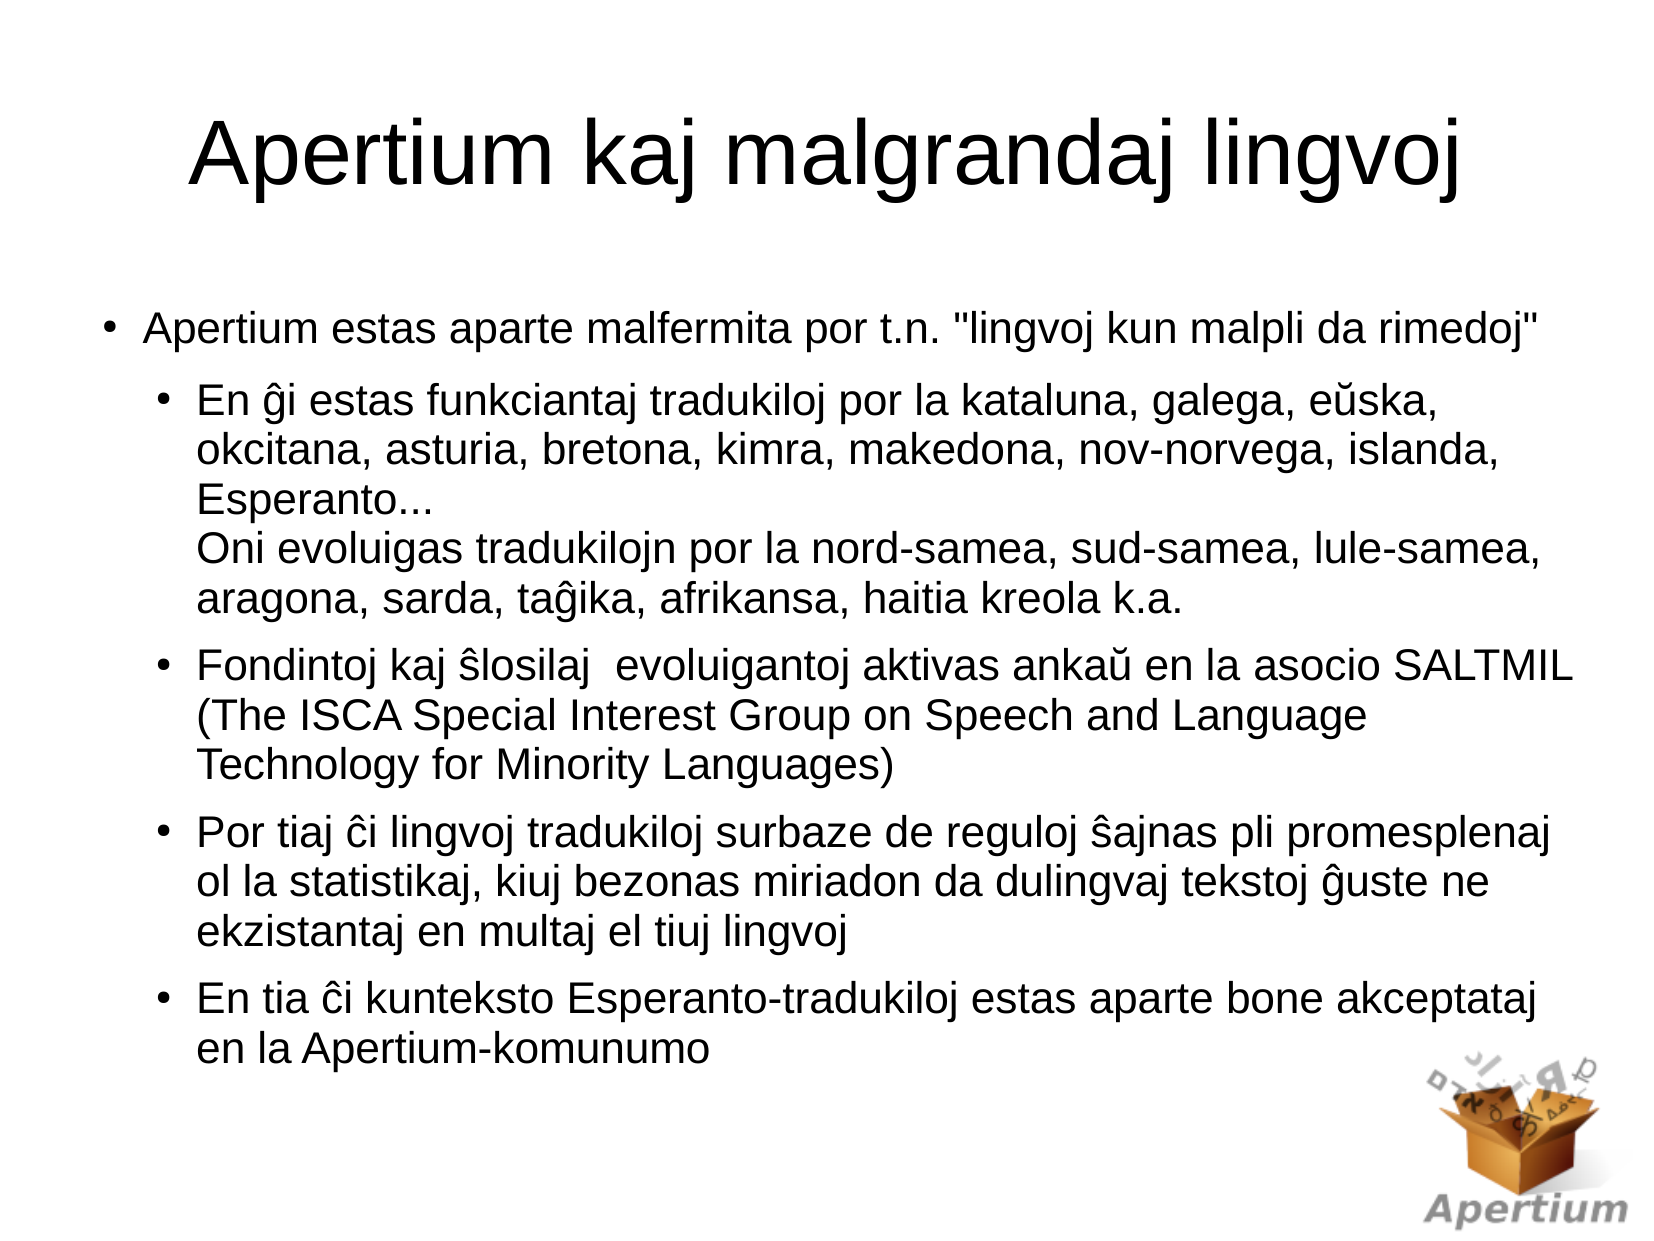

# Apertium kaj malgrandaj lingvoj
Apertium estas aparte malfermita por t.n. "lingvoj kun malpli da rimedoj"
En ĝi estas funkciantaj tradukiloj por la kataluna, galega, eŭska, okcitana, asturia, bretona, kimra, makedona, nov-norvega, islanda, Esperanto...
Oni evoluigas tradukilojn por la nord-samea, sud-samea, lule-samea, aragona, sarda, taĝika, afrikansa, haitia kreola k.a.
Fondintoj kaj ŝlosilaj evoluigantoj aktivas ankaŭ en la asocio SALTMIL (The ISCA Special Interest Group on Speech and Language Technology for Minority Languages)
Por tiaj ĉi lingvoj tradukiloj surbaze de reguloj ŝajnas pli promesplenaj ol la statistikaj, kiuj bezonas miriadon da dulingvaj tekstoj ĝuste ne ekzistantaj en multaj el tiuj lingvoj
En tia ĉi kunteksto Esperanto-tradukiloj estas aparte bone akceptataj en la Apertium-komunumo